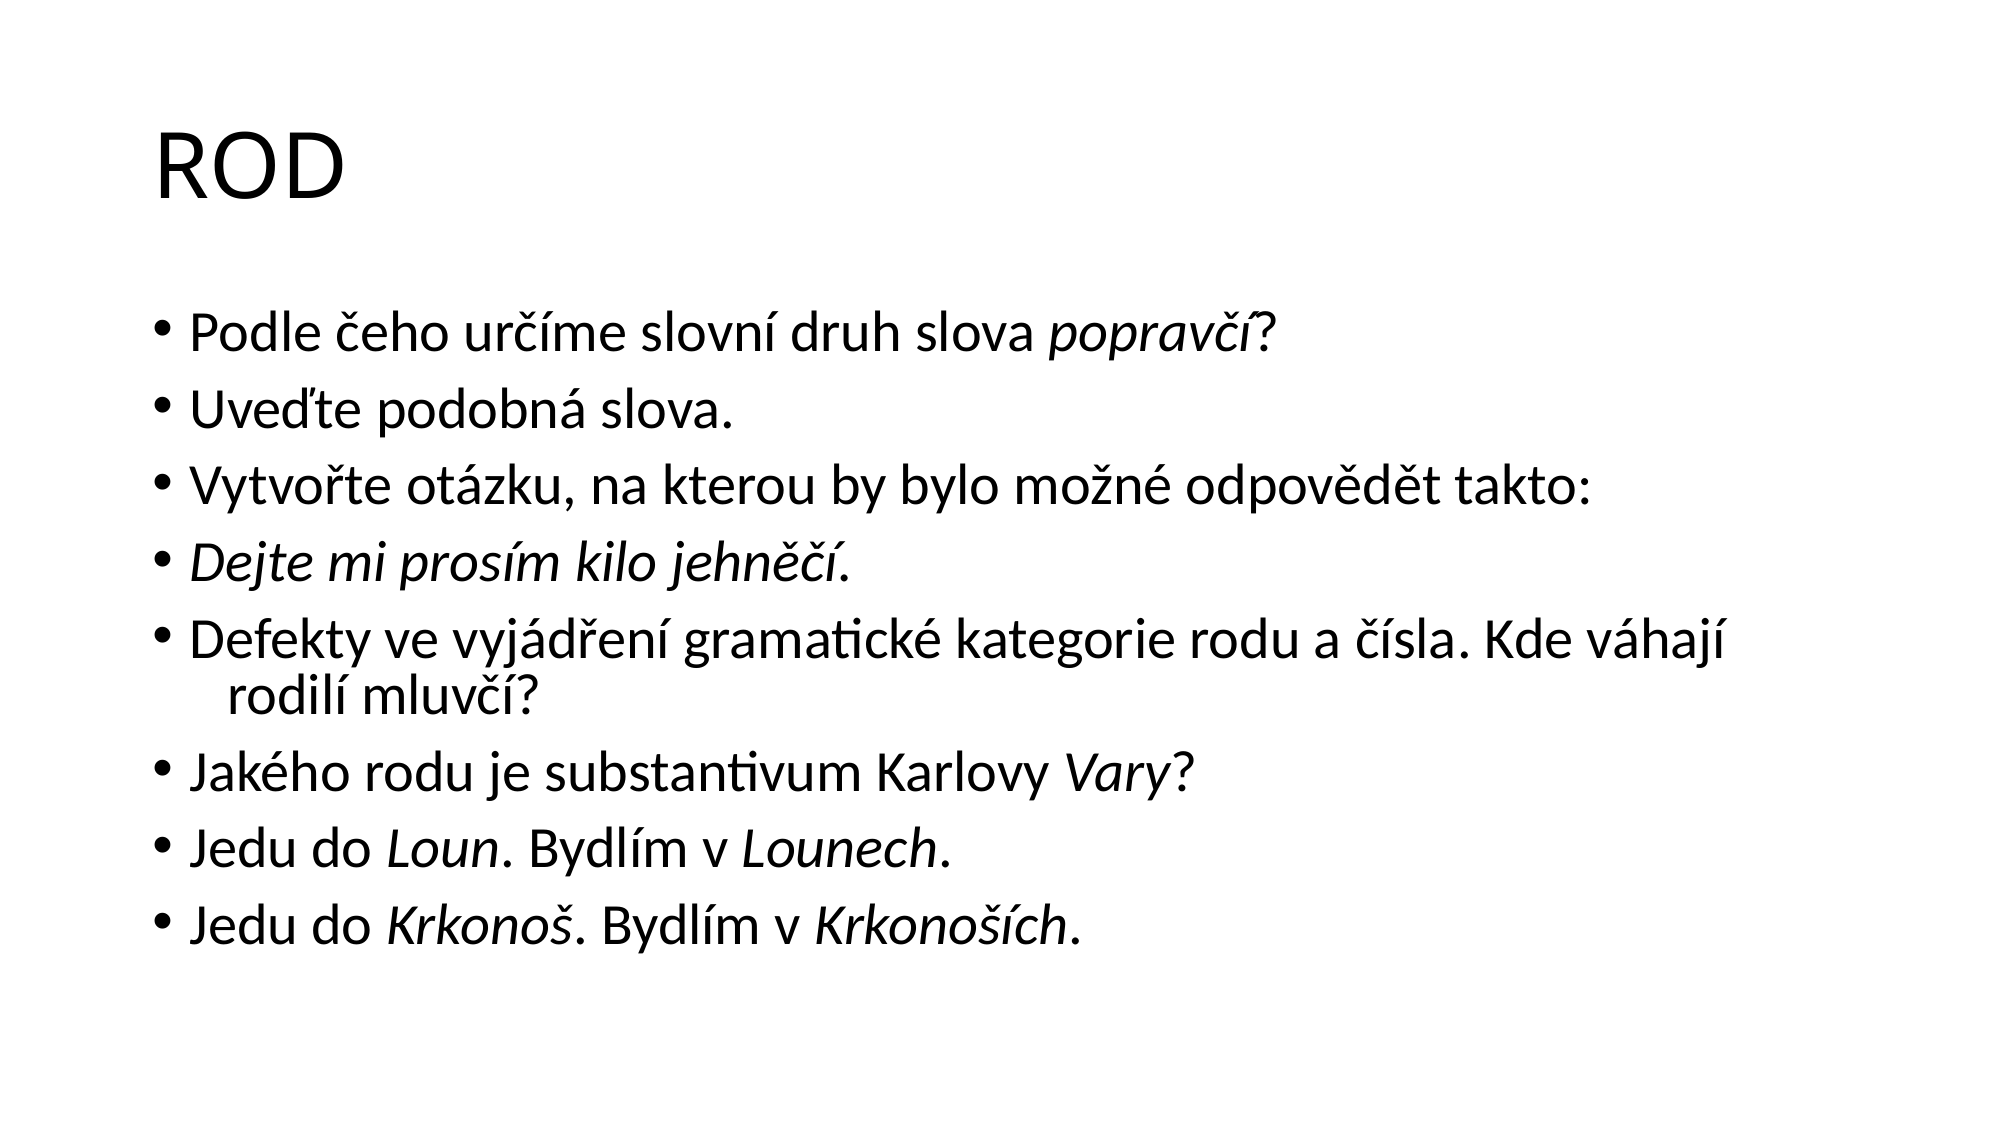

# ROD
Podle čeho určíme slovní druh slova popravčí?
Uveďte podobná slova.
Vytvořte otázku, na kterou by bylo možné odpovědět takto:
Dejte mi prosím kilo jehněčí.
Defekty ve vyjádření gramatické kategorie rodu a čísla. Kde váhají rodilí mluvčí?
Jakého rodu je substantivum Karlovy Vary?
Jedu do Loun. Bydlím v Lounech.
Jedu do Krkonoš. Bydlím v Krkonoších.